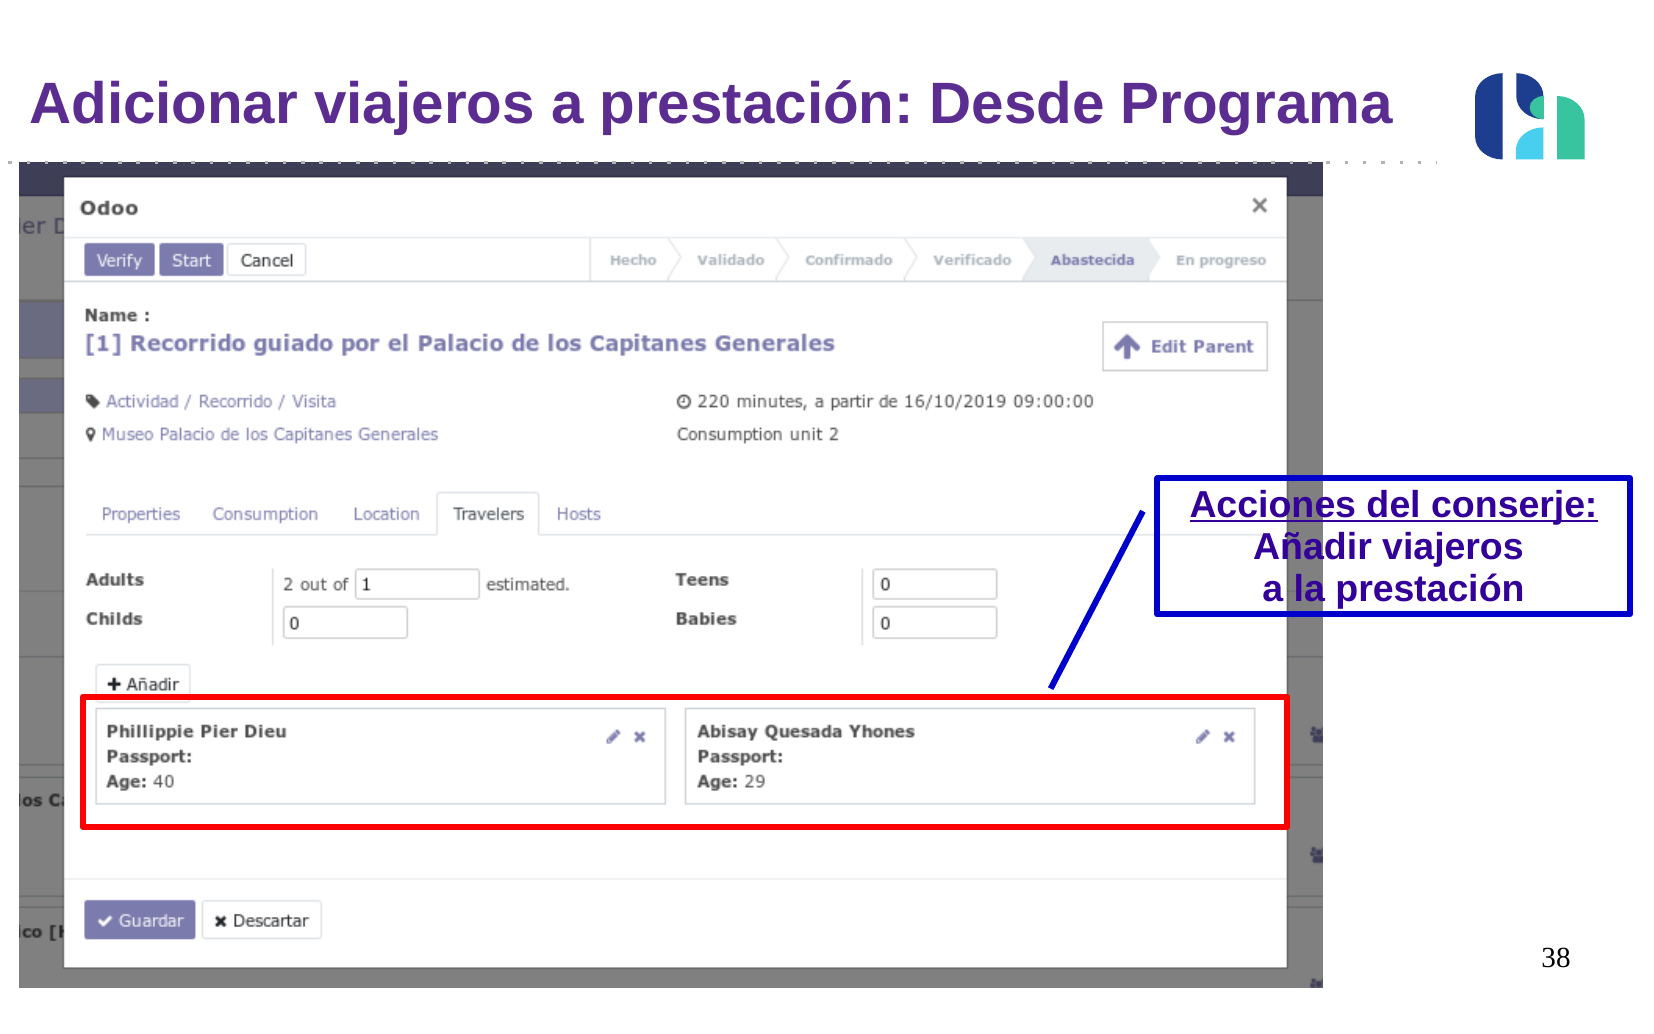

Adicionar viajeros a prestación: Desde Programa
Acciones del conserje:
Añadir viajeros
a la prestación
38